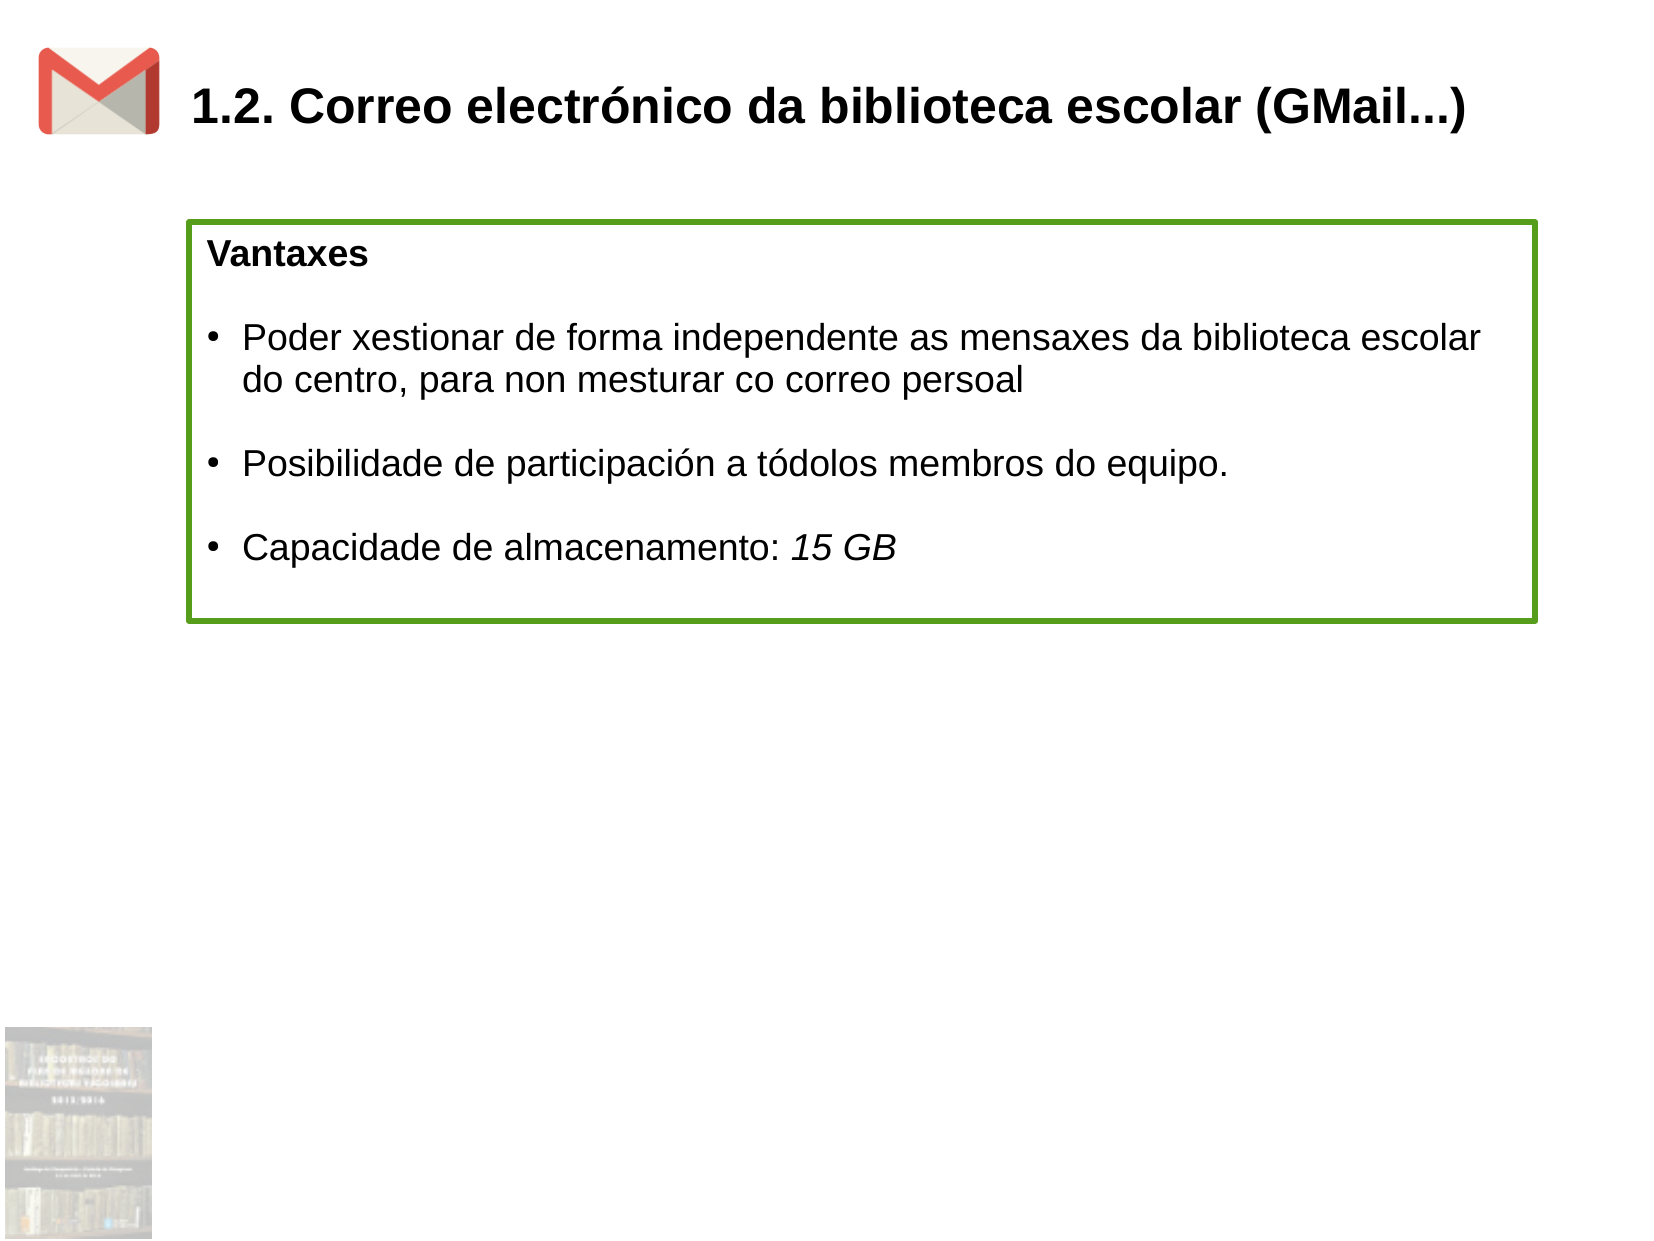

1.2. Correo electrónico da biblioteca escolar (GMail...)
Vantaxes
Poder xestionar de forma independente as mensaxes da biblioteca escolar do centro, para non mesturar co correo persoal
Posibilidade de participación a tódolos membros do equipo.
Capacidade de almacenamento: 15 GB